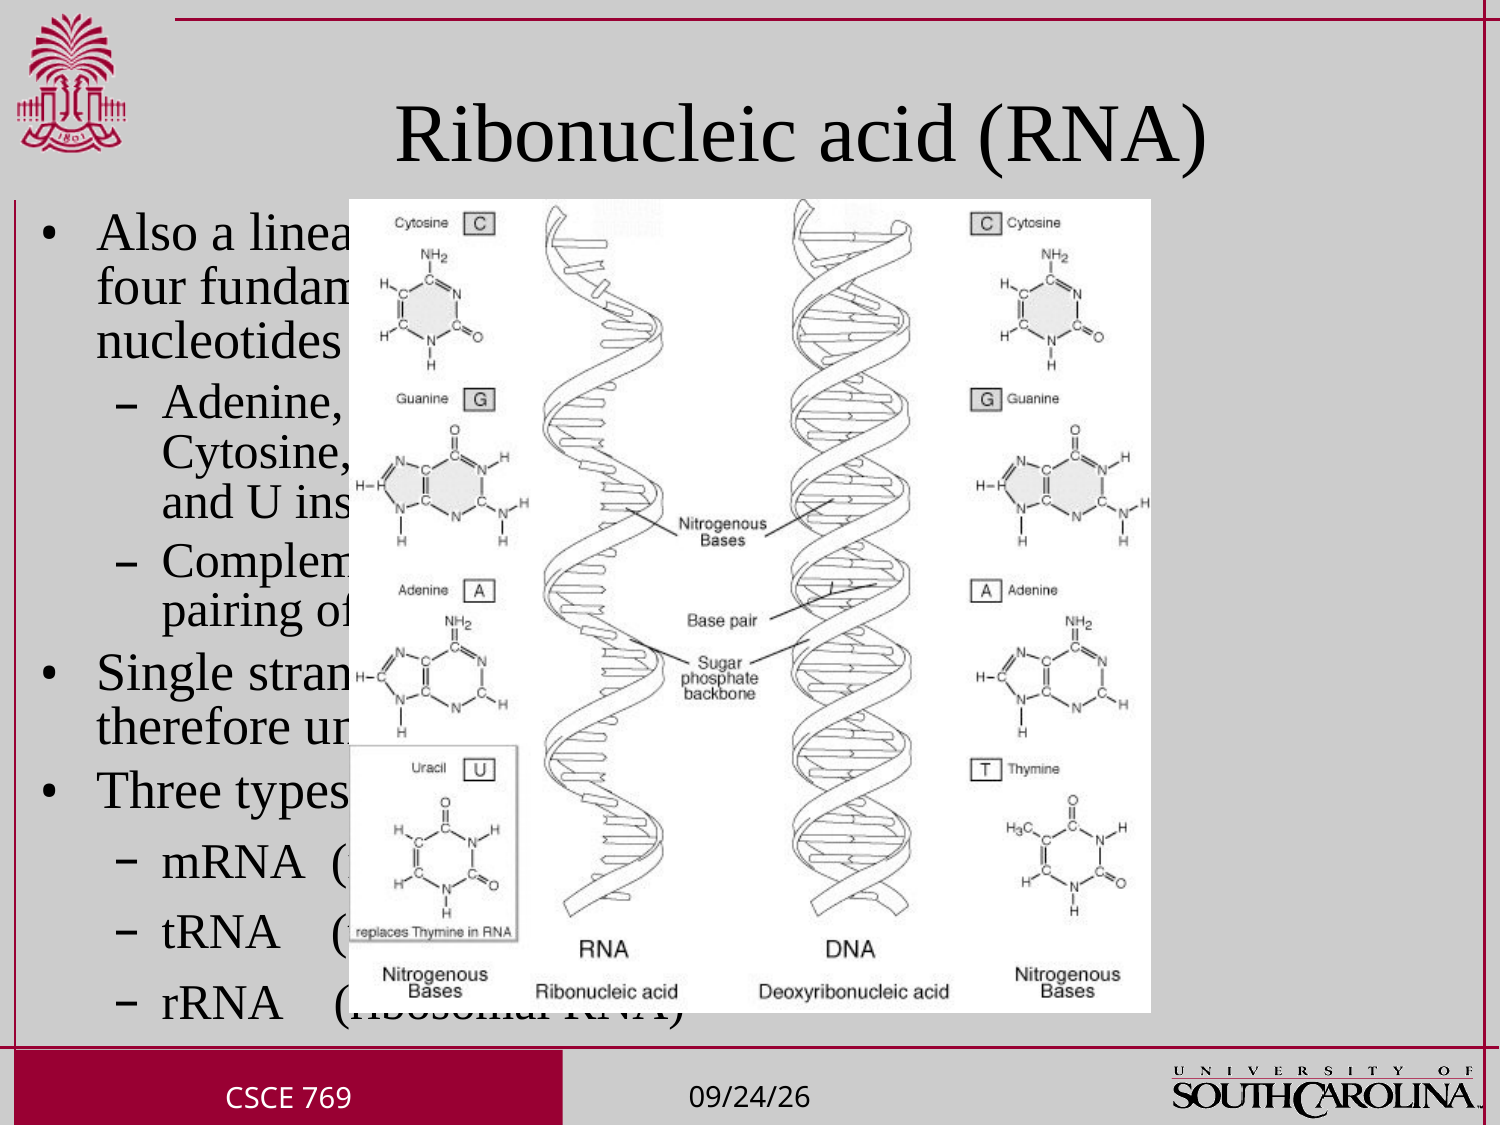

# Ribonucleic acid (RNA)
Also a linear sequence of four fundamental units of nucleotides
Adenine, Guanine, Cytosine, Uracil (A, G, C and U instead of T).
Complementary base pairing of A-U and G-C
Single stranded and therefore unstable.
Three types of RNA
mRNA (messenger RNA)‏
tRNA (transfer RNA)‏
rRNA (ribosomal RNA)‏